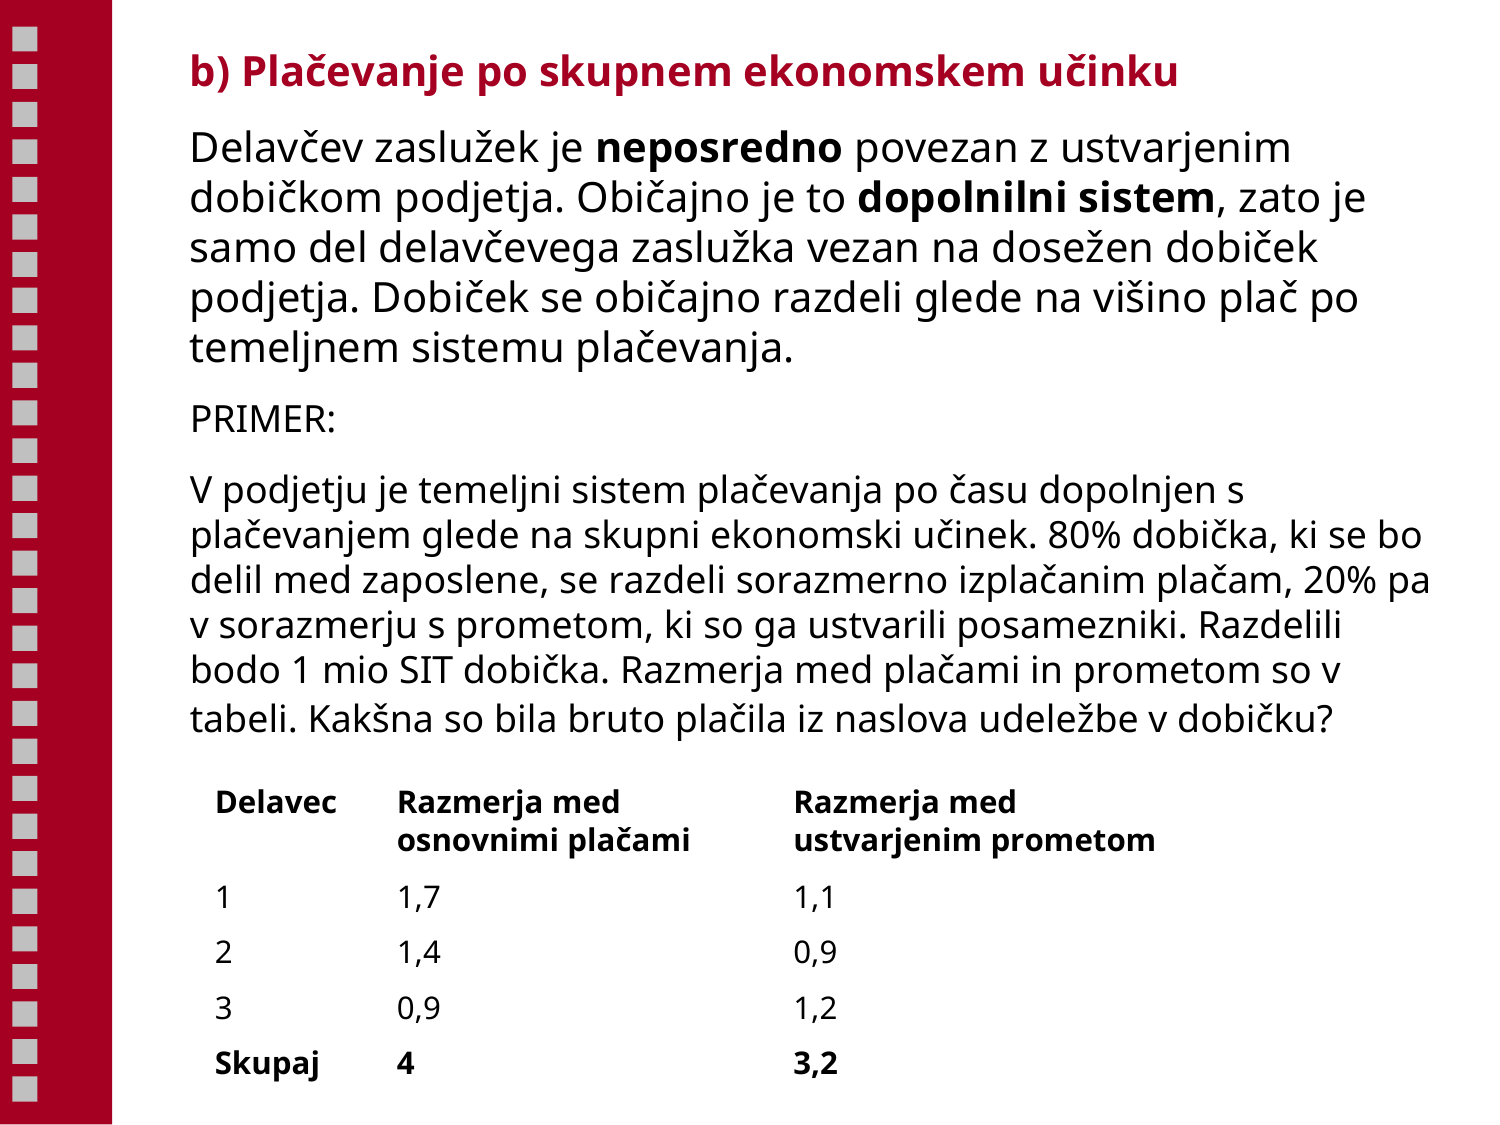

b) Plačevanje po skupnem ekonomskem učinku
Delavčev zaslužek je neposredno povezan z ustvarjenim dobičkom podjetja. Običajno je to dopolnilni sistem, zato je samo del delavčevega zaslužka vezan na dosežen dobiček podjetja. Dobiček se običajno razdeli glede na višino plač po temeljnem sistemu plačevanja.
PRIMER:
V podjetju je temeljni sistem plačevanja po času dopolnjen s plačevanjem glede na skupni ekonomski učinek. 80% dobička, ki se bo delil med zaposlene, se razdeli sorazmerno izplačanim plačam, 20% pa v sorazmerju s prometom, ki so ga ustvarili posamezniki. Razdelili bodo 1 mio SIT dobička. Razmerja med plačami in prometom so v tabeli. Kakšna so bila bruto plačila iz naslova udeležbe v dobičku?
| Delavec | Razmerja med osnovnimi plačami | Razmerja med ustvarjenim prometom |
| --- | --- | --- |
| 1 | 1,7 | 1,1 |
| 2 | 1,4 | 0,9 |
| 3 | 0,9 | 1,2 |
| Skupaj | 4 | 3,2 |